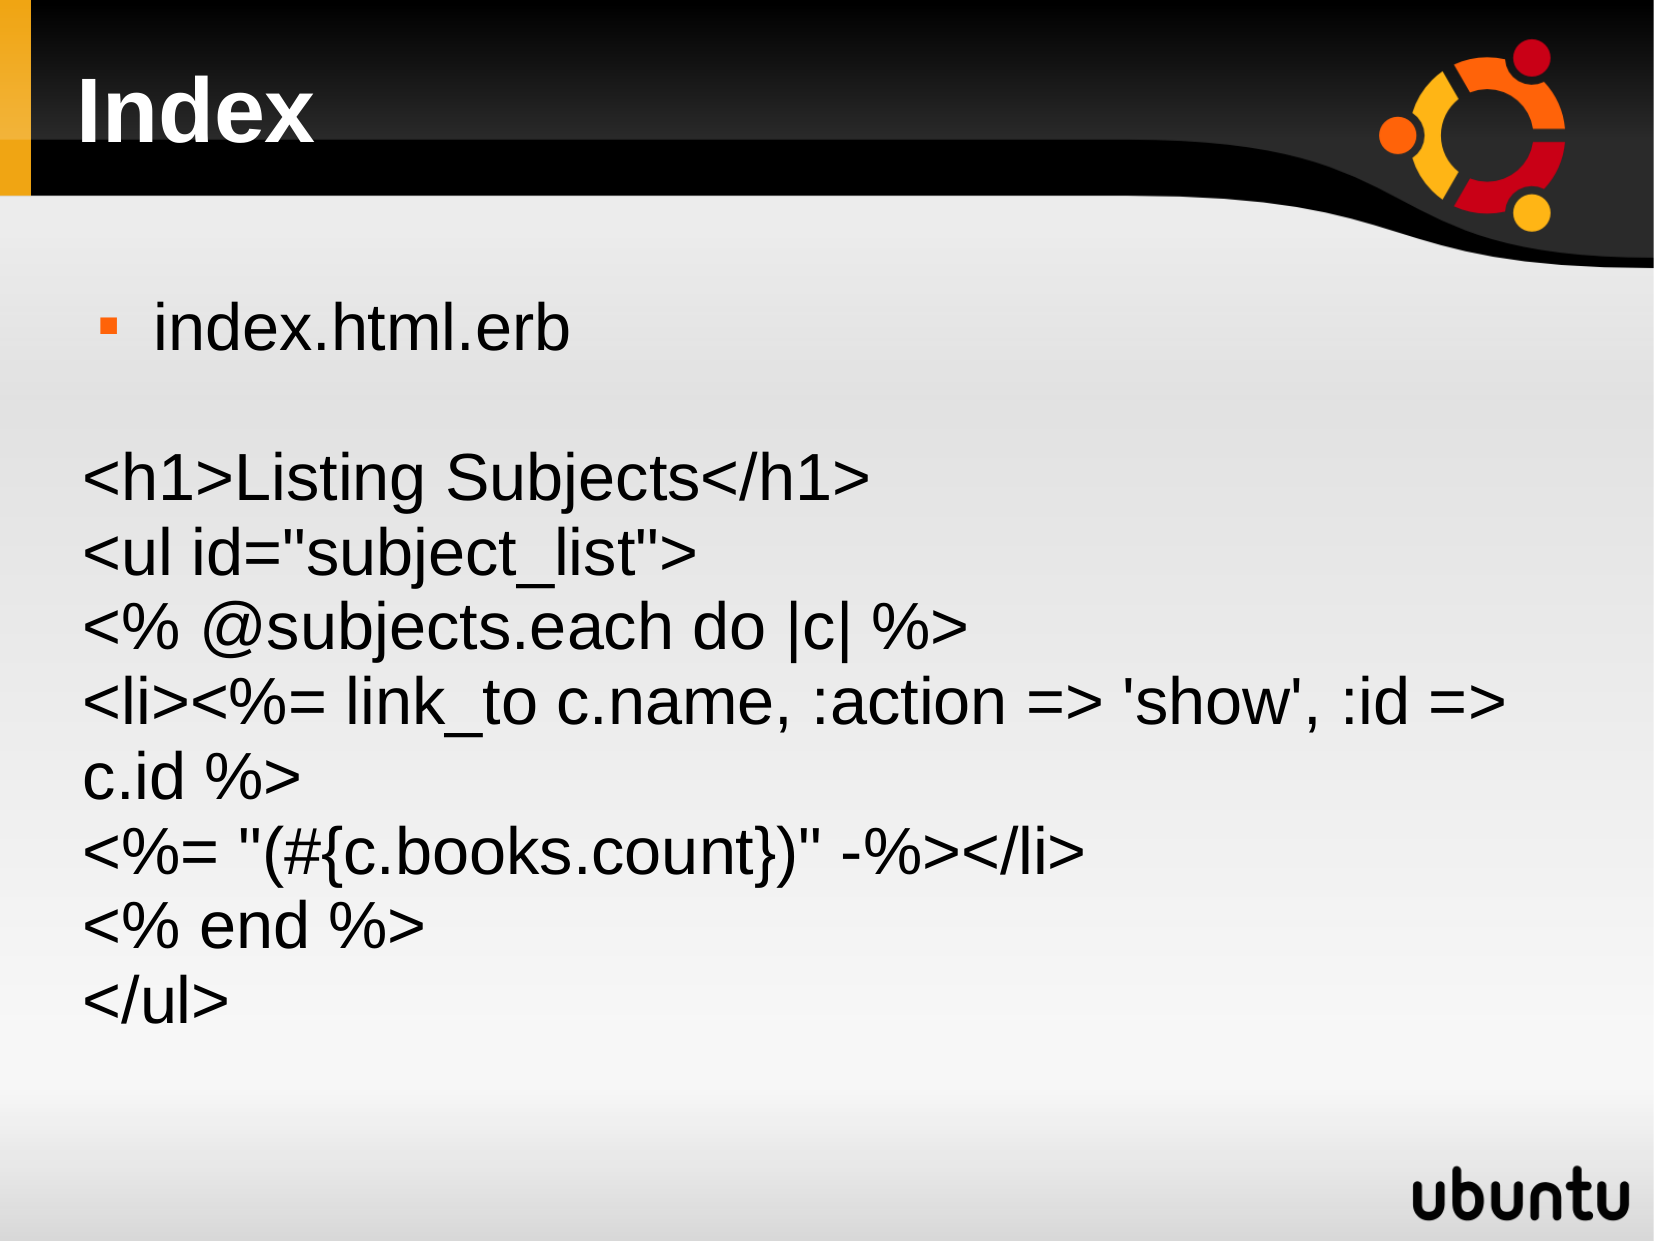

# Index
index.html.erb
<h1>Listing Subjects</h1>
<ul id="subject_list">
<% @subjects.each do |c| %>
<li><%= link_to c.name, :action => 'show', :id => c.id %>
<%= "(#{c.books.count})" -%></li>
<% end %>
</ul>